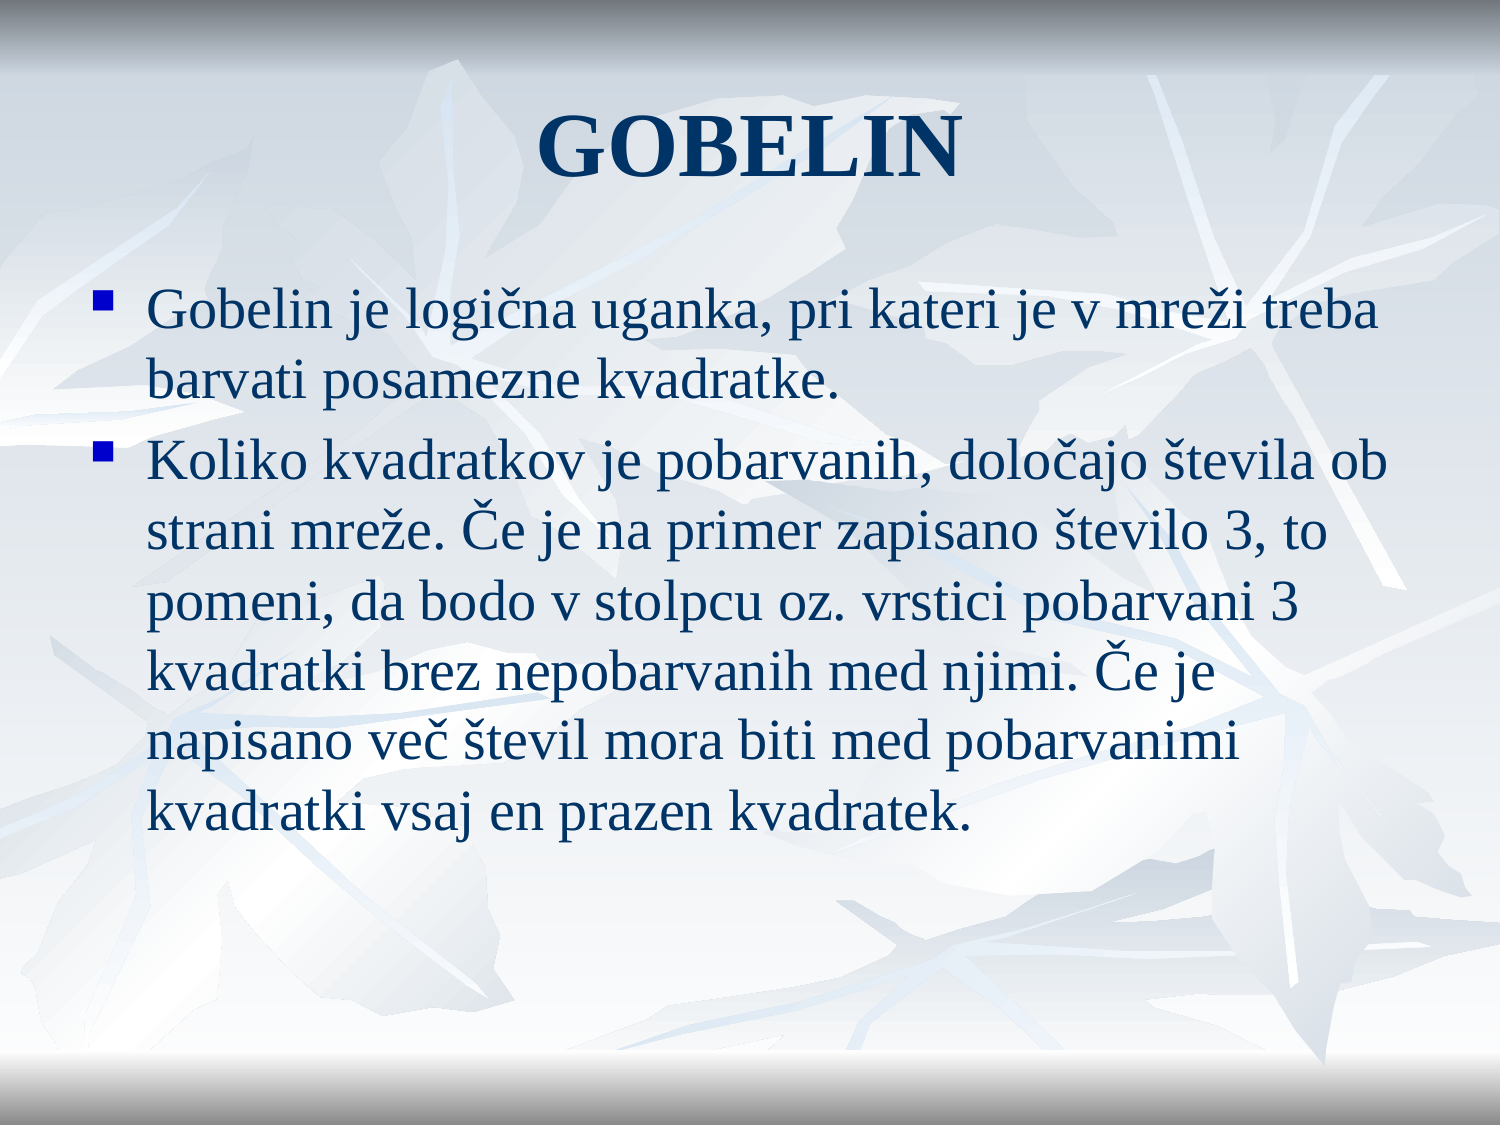

# GOBELIN
Gobelin je logična uganka, pri kateri je v mreži treba barvati posamezne kvadratke.
Koliko kvadratkov je pobarvanih, določajo števila ob strani mreže. Če je na primer zapisano število 3, to pomeni, da bodo v stolpcu oz. vrstici pobarvani 3 kvadratki brez nepobarvanih med njimi. Če je napisano več števil mora biti med pobarvanimi kvadratki vsaj en prazen kvadratek.